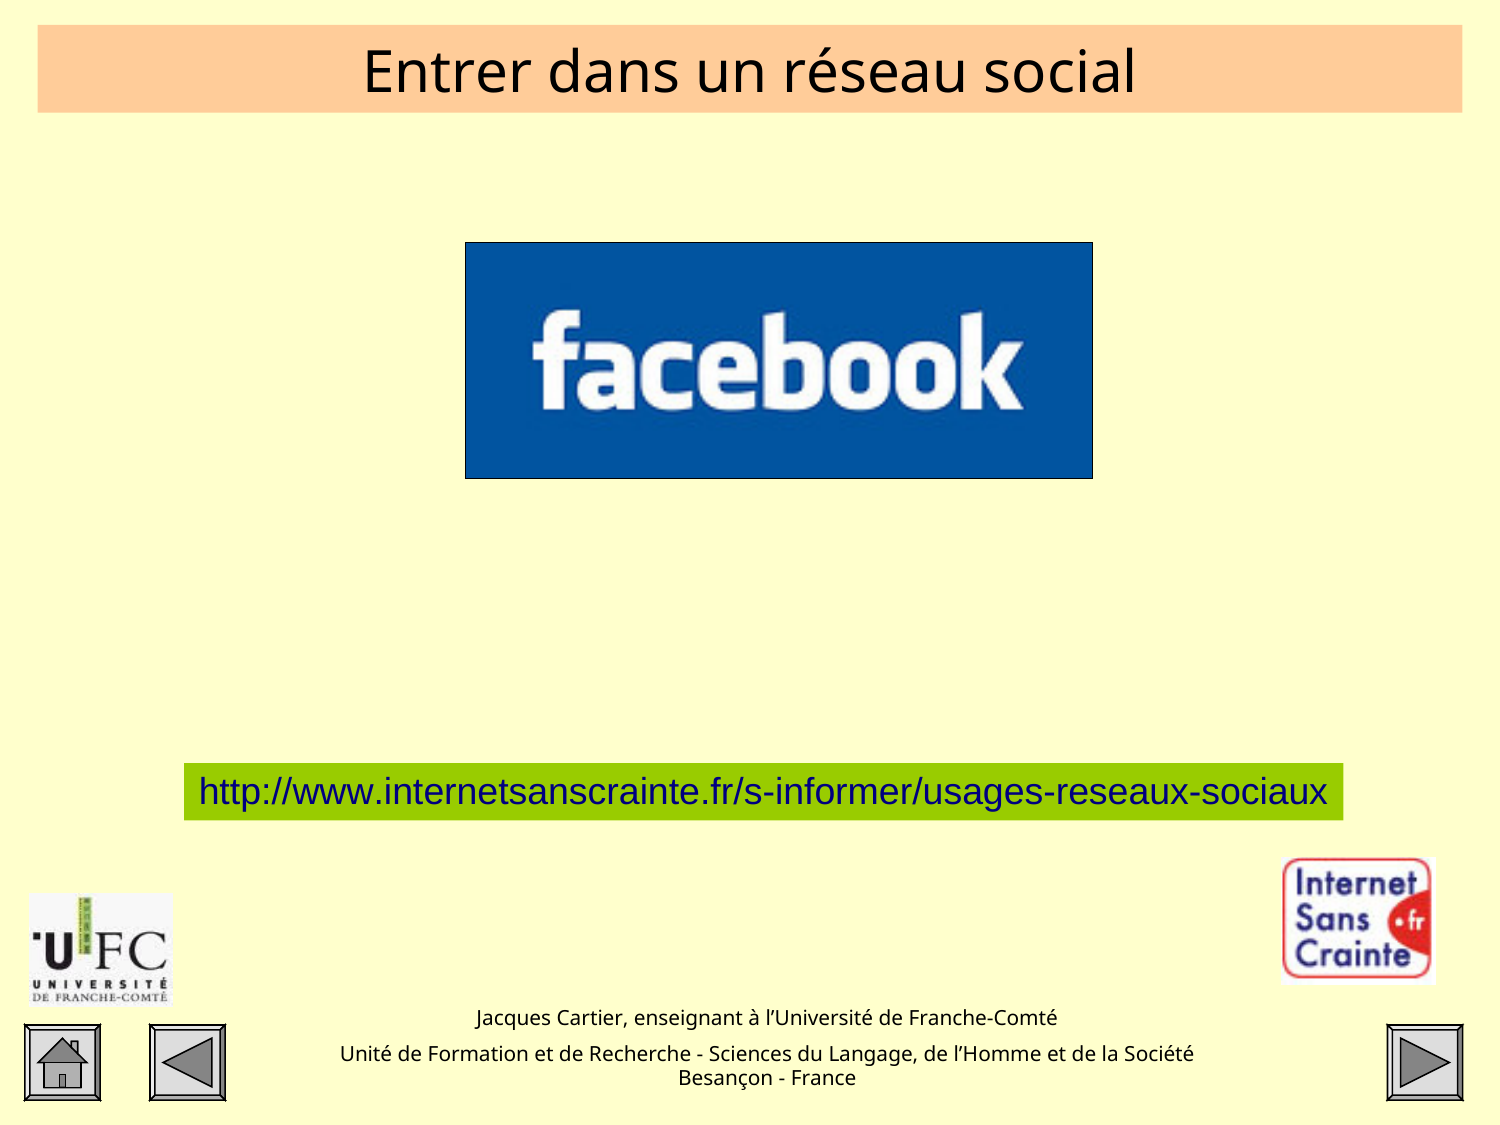

# Entrer dans un réseau social
http://www.internetsanscrainte.fr/s-informer/usages-reseaux-sociaux